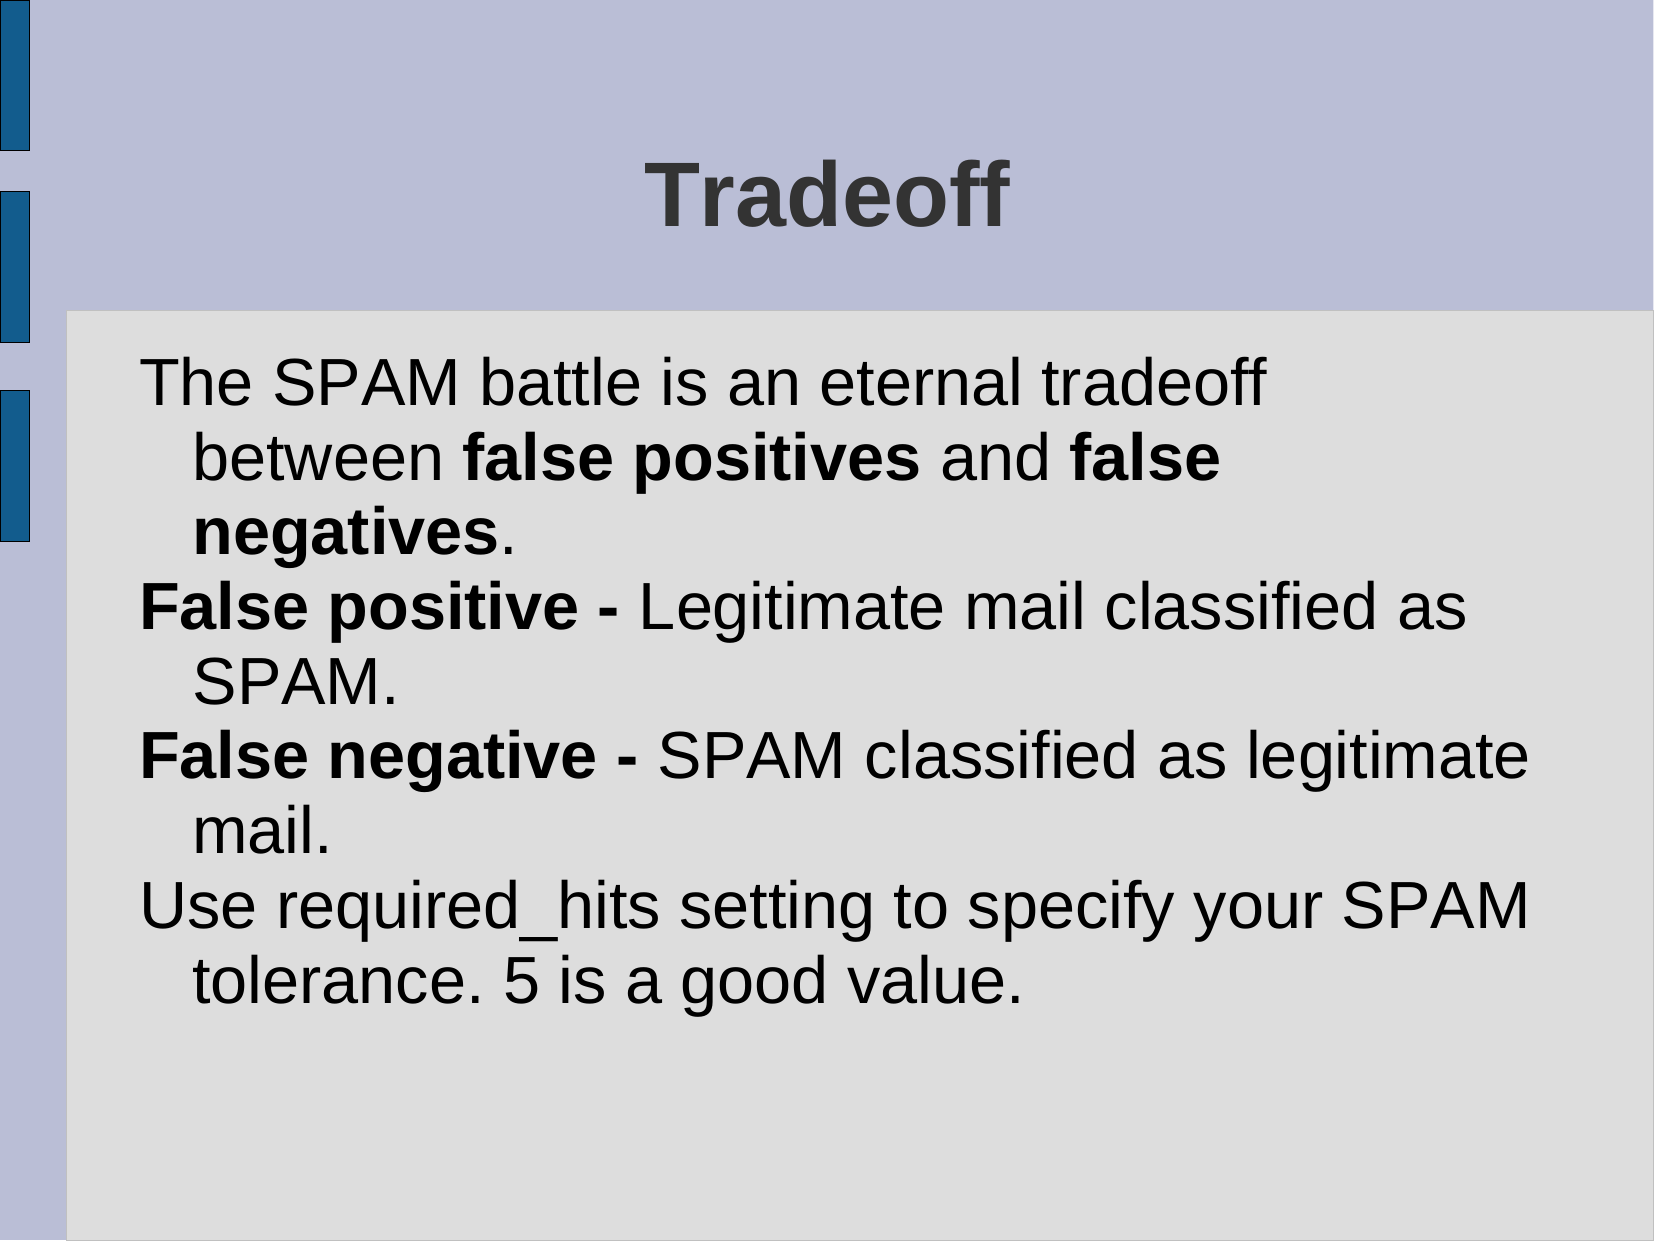

# Tradeoff
The SPAM battle is an eternal tradeoff between false positives and false negatives.
False positive - Legitimate mail classified as SPAM.
False negative - SPAM classified as legitimate mail.
Use required_hits setting to specify your SPAM tolerance. 5 is a good value.